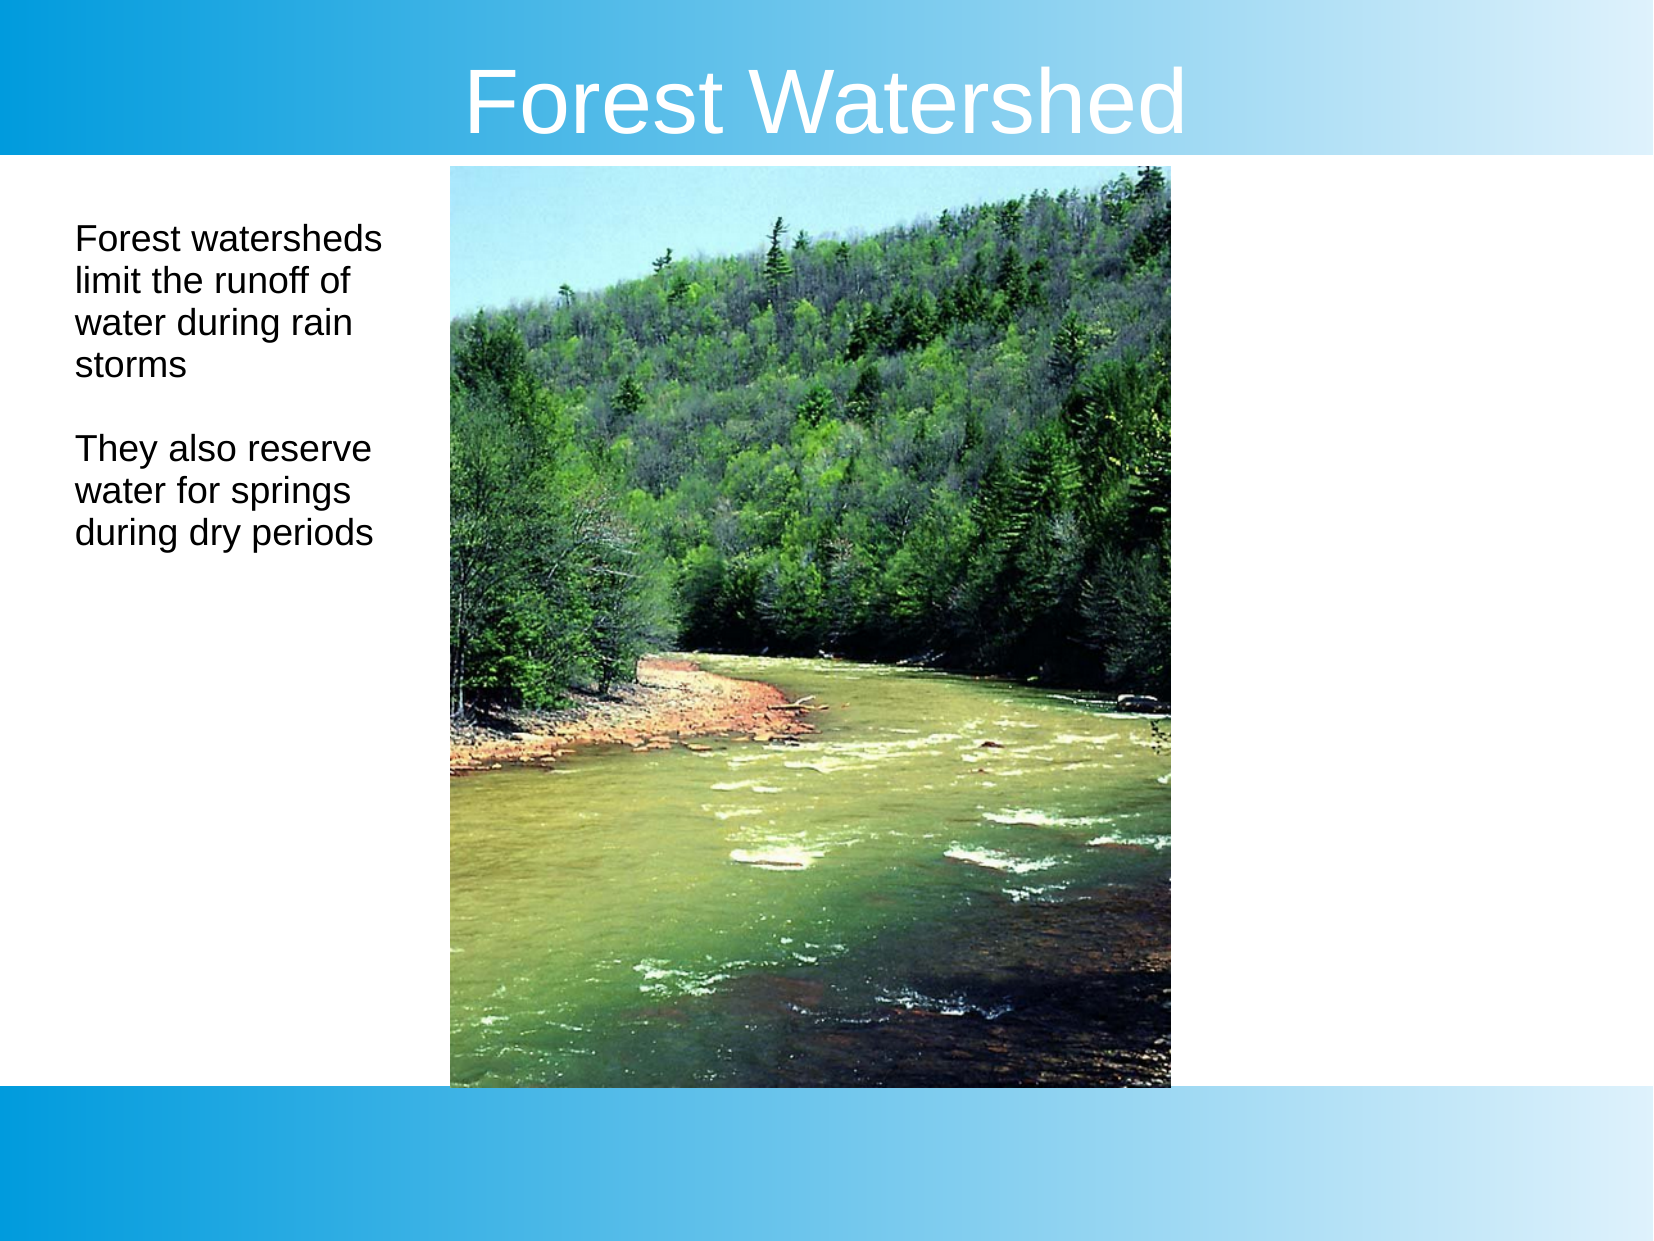

# Forest Watershed
Forest watersheds limit the runoff of water during rain storms
They also reserve water for springs during dry periods